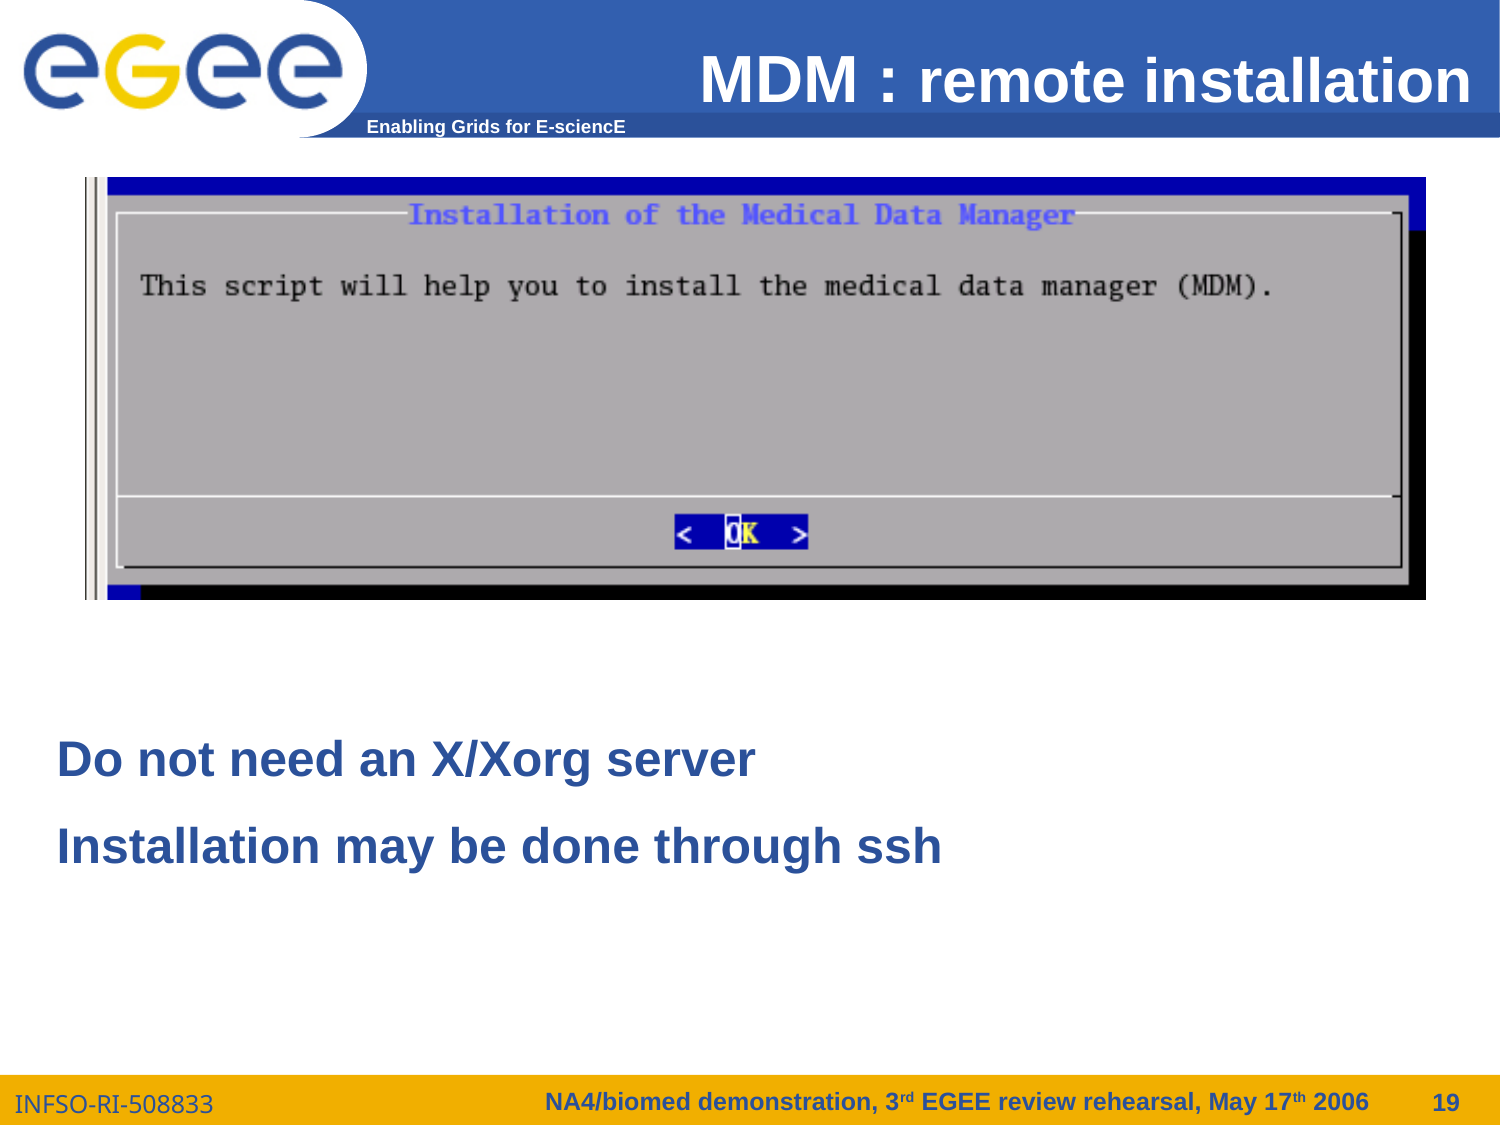

# MDM : remote installation
Do not need an X/Xorg server
Installation may be done through ssh